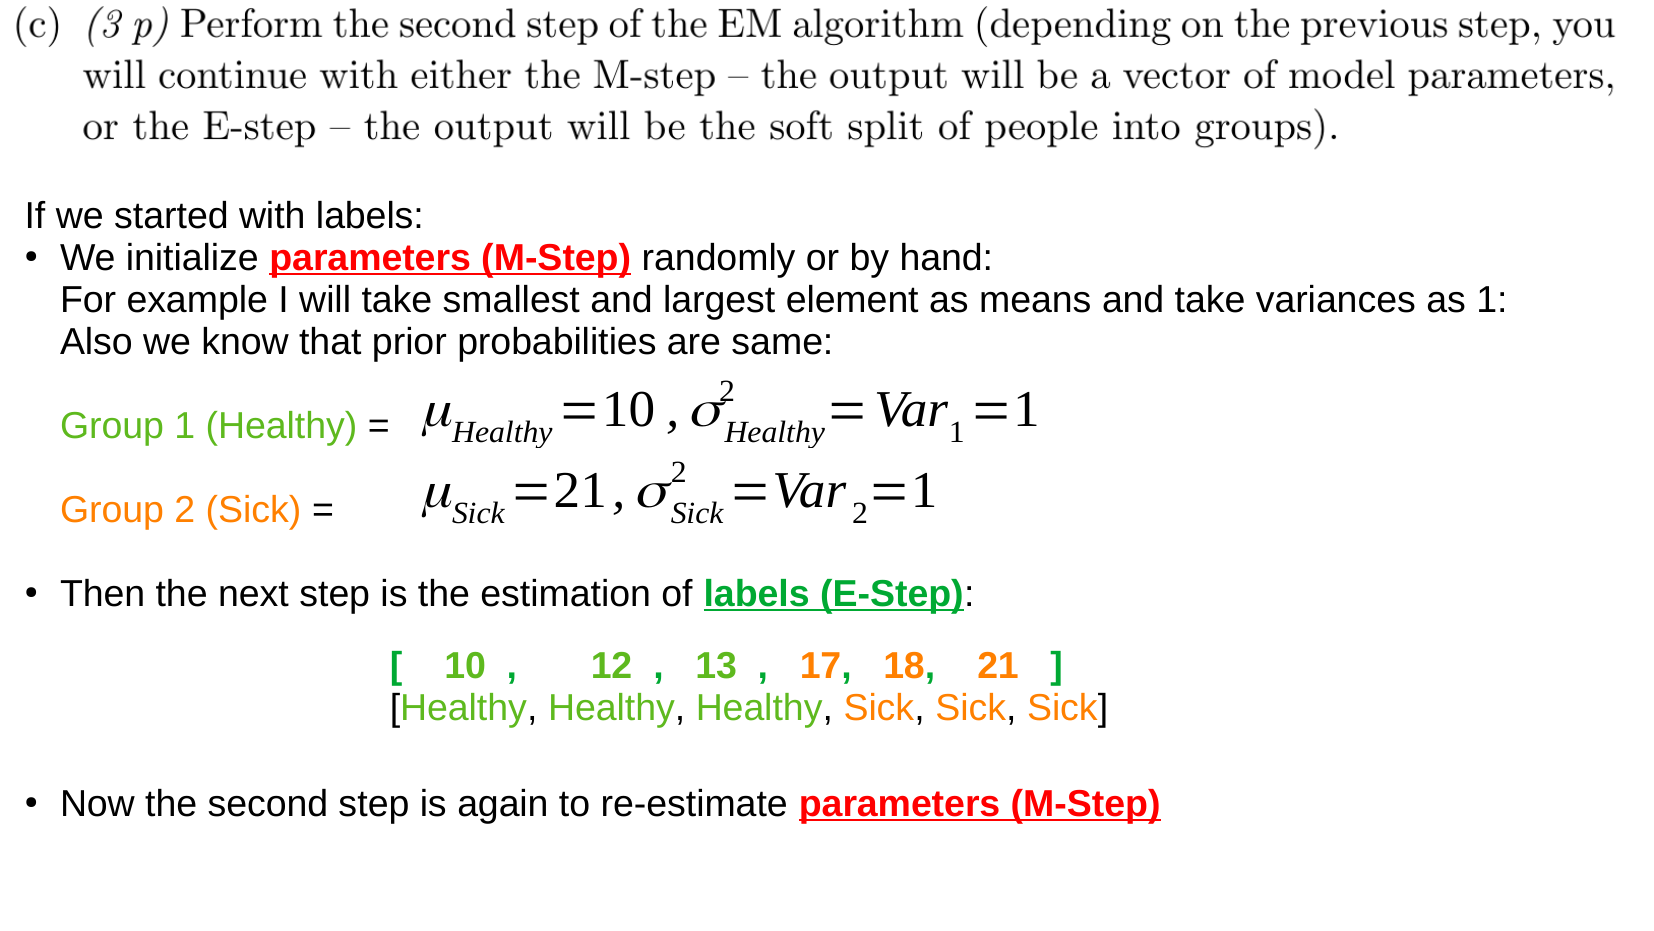

If we started with labels:
We initialize parameters (M-Step) randomly or by hand:
For example I will take smallest and largest element as means and take variances as 1:
Also we know that prior probabilities are same:
Group 1 (Healthy) =
Group 2 (Sick) =
Then the next step is the estimation of labels (E-Step):
Now the second step is again to re-estimate parameters (M-Step)
[ 10 , 12 , 13 , 17, 18, 21 ]
[Healthy, Healthy, Healthy, Sick, Sick, Sick]